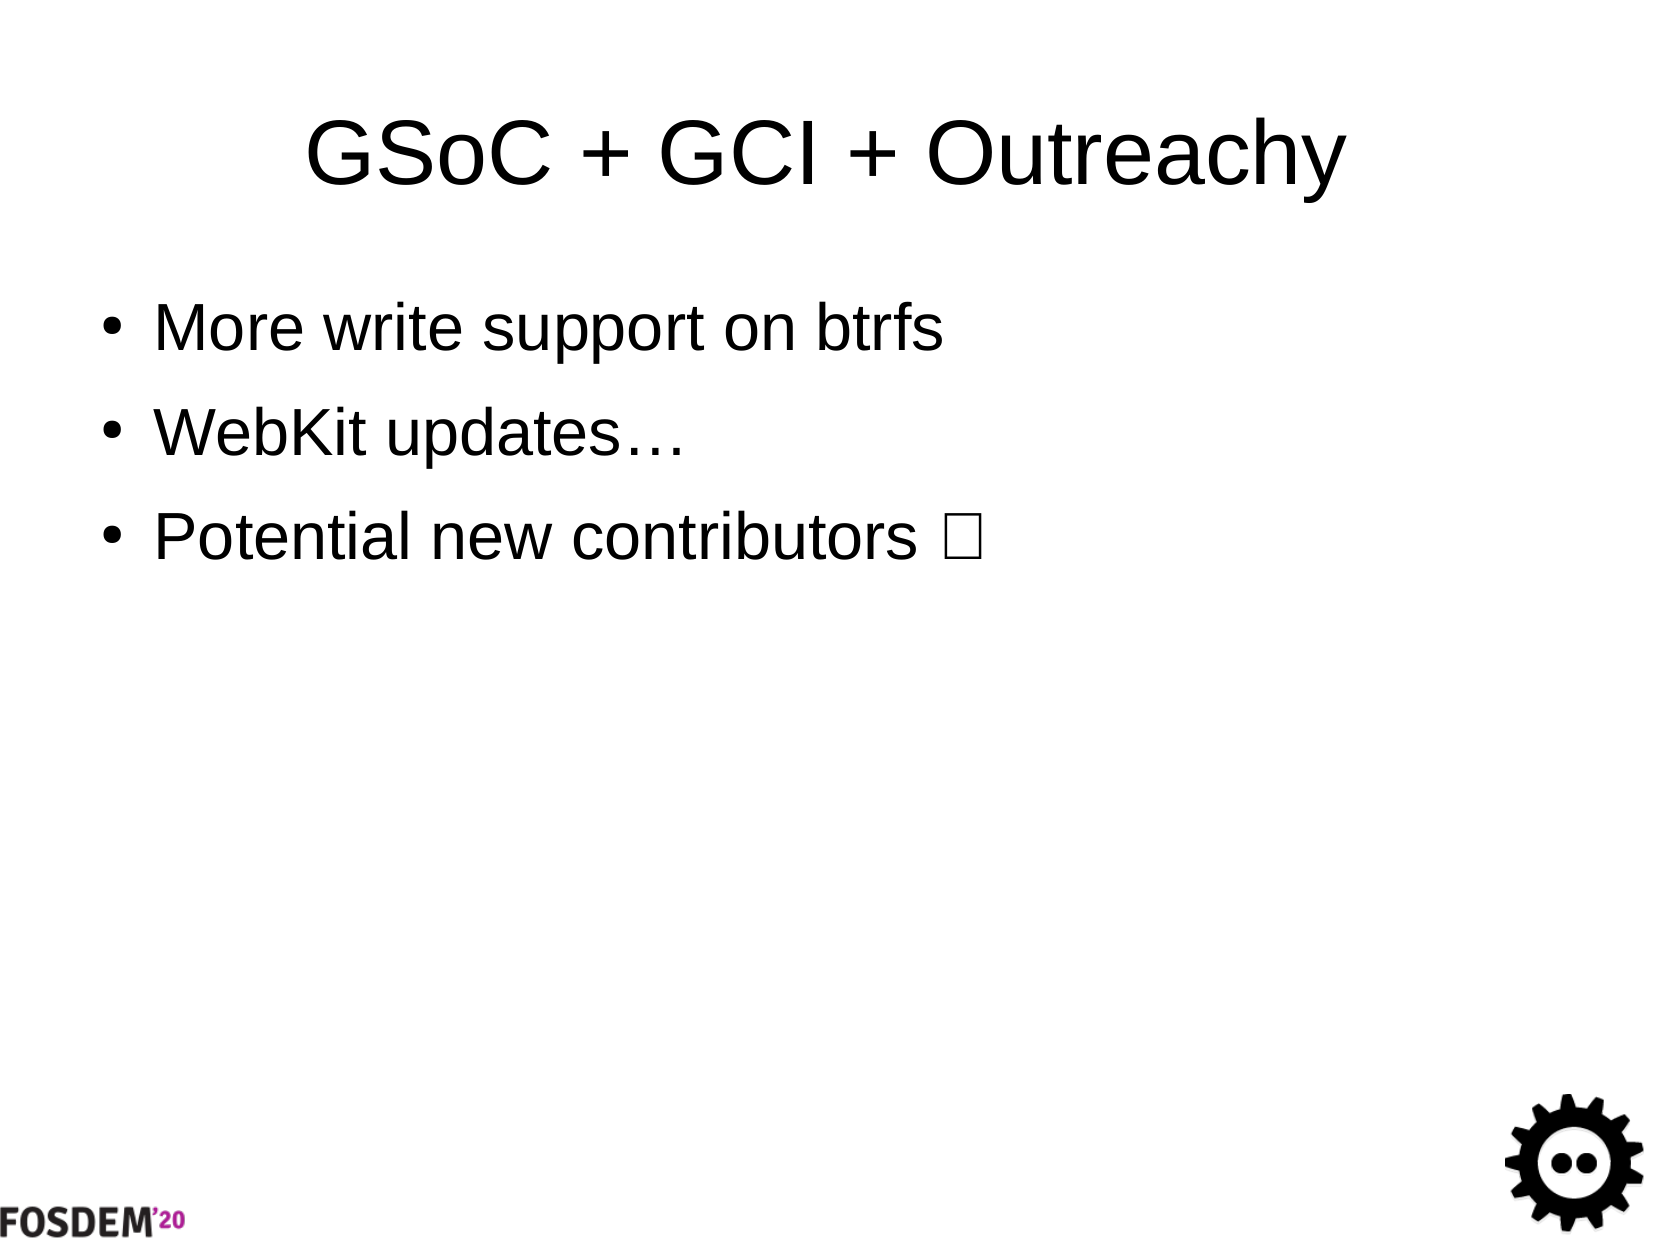

# GSoC + GCI + Outreachy
More write support on btrfs
WebKit updates…
Potential new contributors 🛴